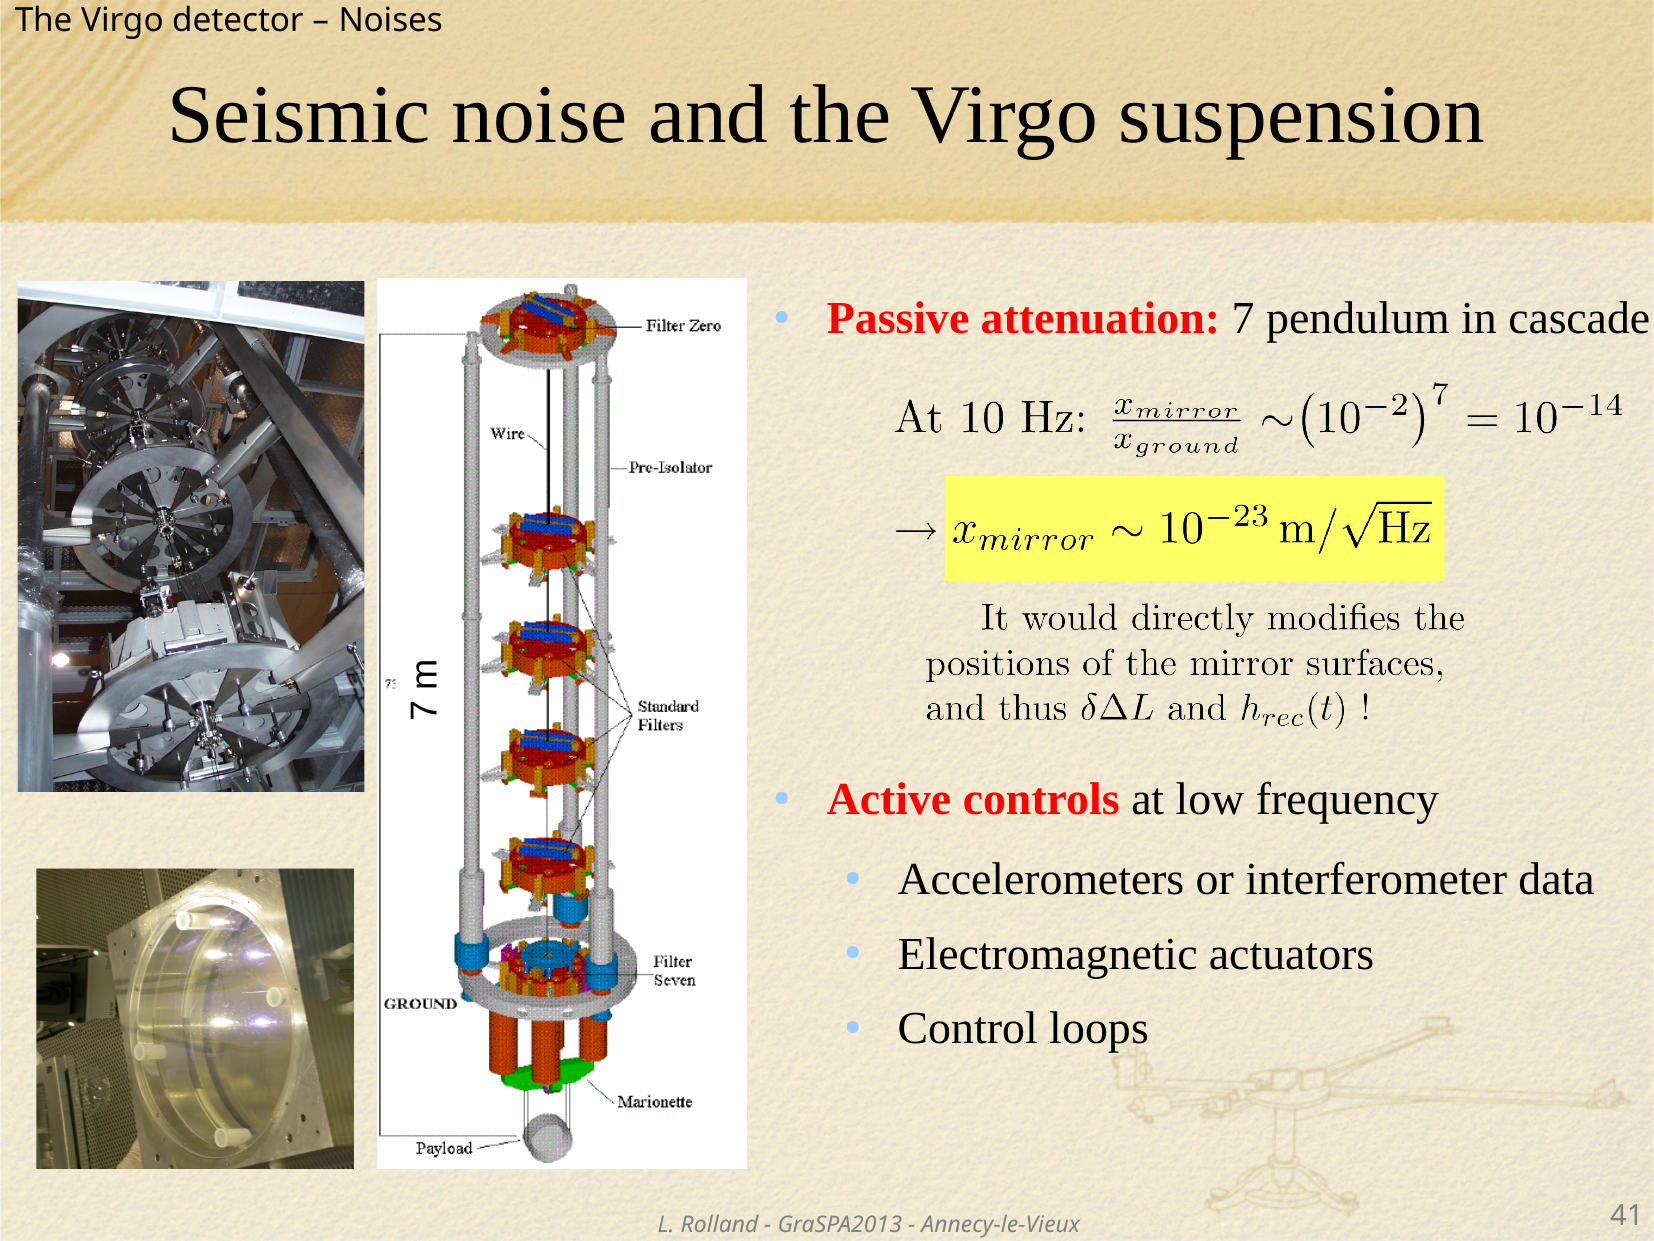

The Virgo detector – Noises
# Seismic noise and the Virgo suspension
Passive attenuation: 7 pendulum in cascade
Active controls at low frequency
Accelerometers or interferometer data
Electromagnetic actuators
Control loops
7 m